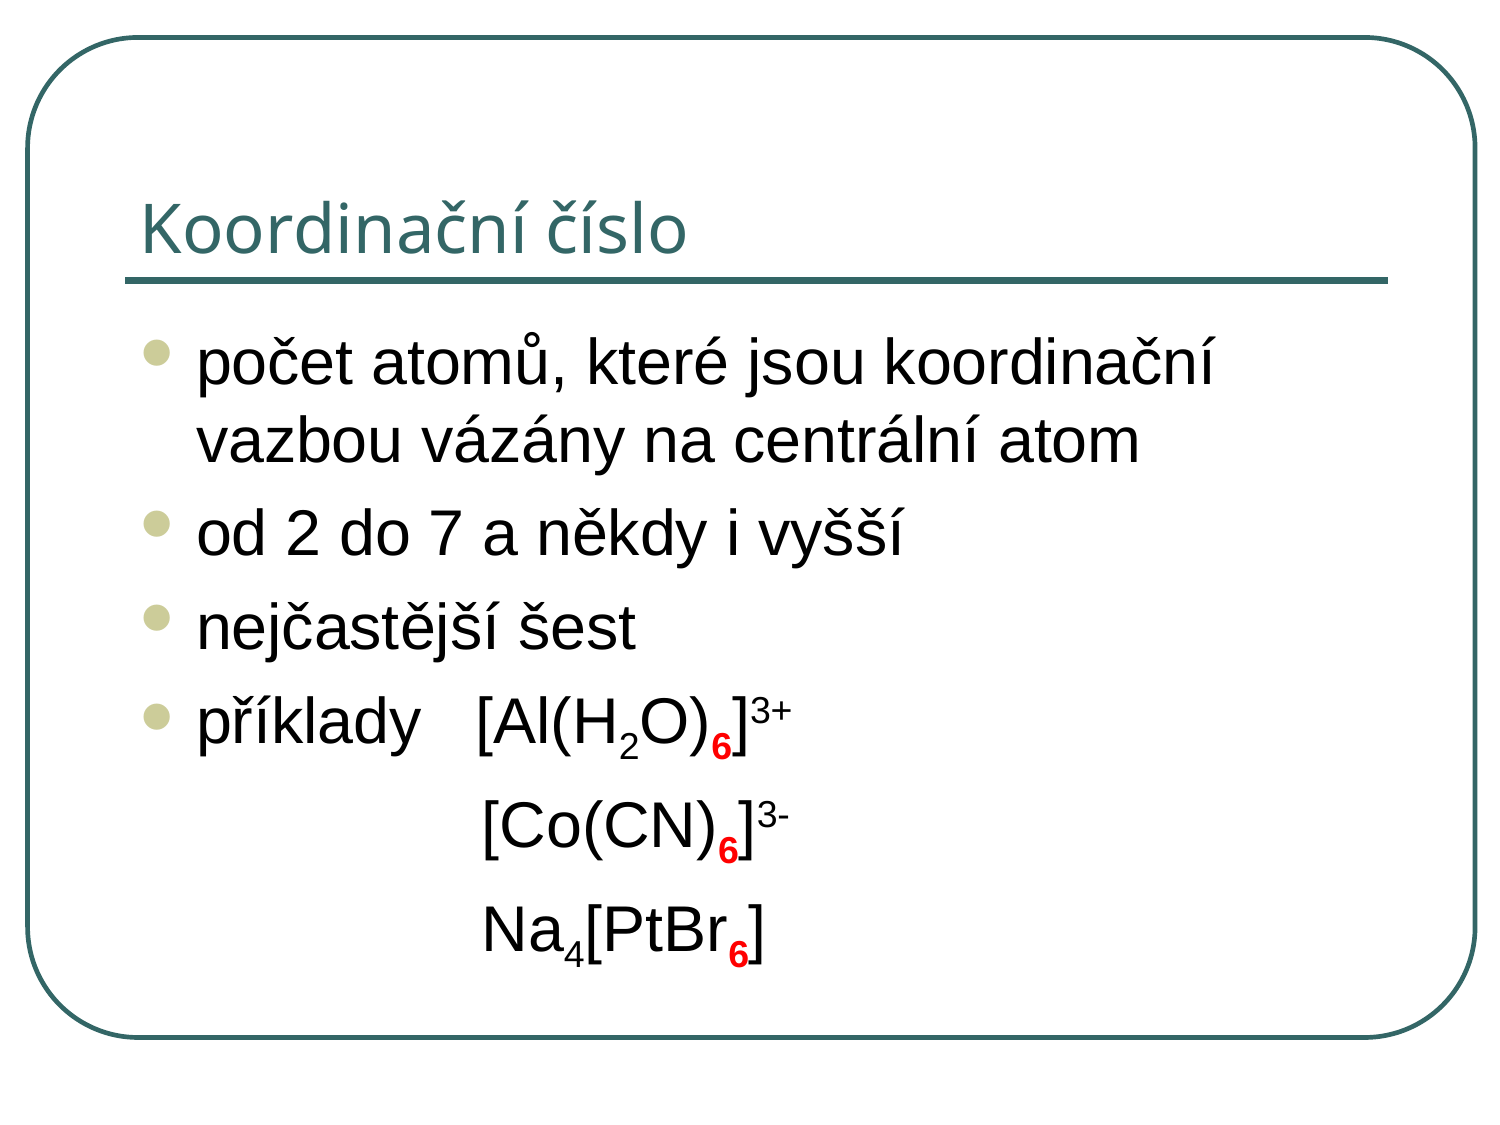

# Koordinační číslo
počet atomů, které jsou koordinační vazbou vázány na centrální atom
od 2 do 7 a někdy i vyšší
nejčastější šest
příklady [Al(H2O)6]3+
 [Co(CN)6]3-
 Na4[PtBr6]